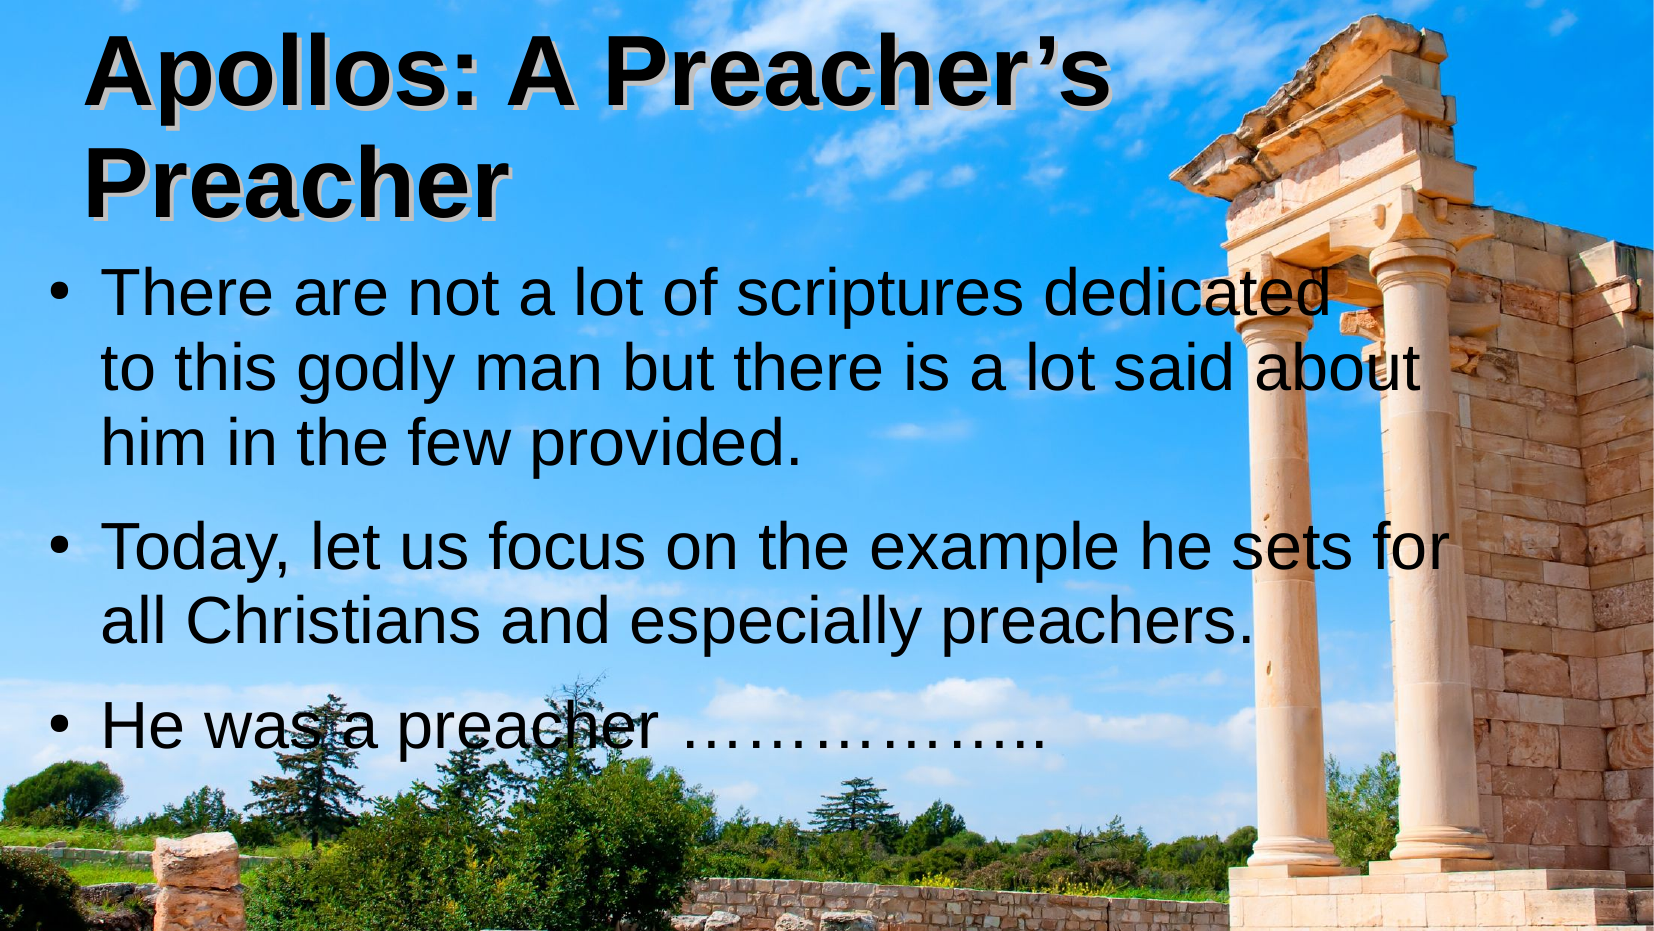

# Apollos: A Preacher’s Preacher
There are not a lot of scriptures dedicated to this godly man but there is a lot said about him in the few provided.
Today, let us focus on the example he sets for all Christians and especially preachers.
He was a preacher ……………..